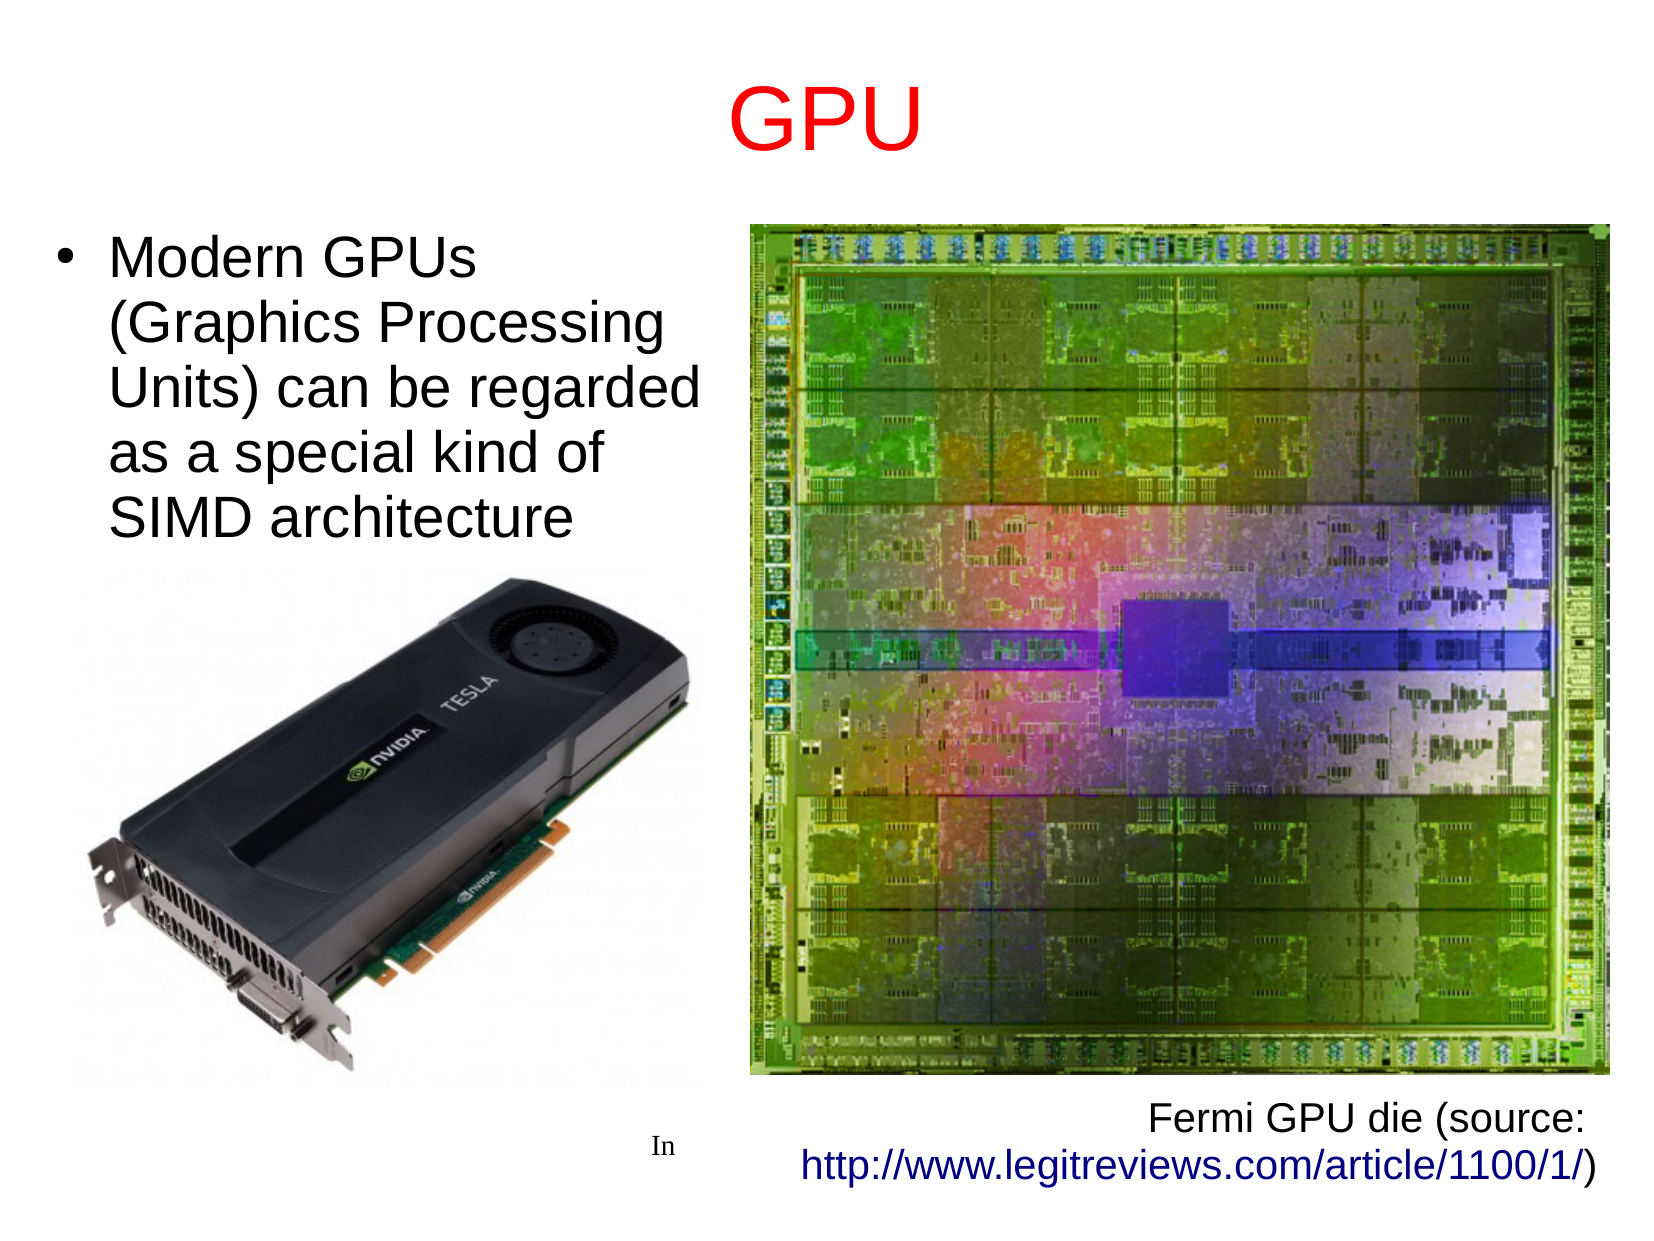

# GPU
Modern GPUs (Graphics Processing Units) can be regarded as a special kind of SIMD architecture
Fermi GPU die (source: http://www.legitreviews.com/article/1100/1/)
Intro to Parallel Programming
36